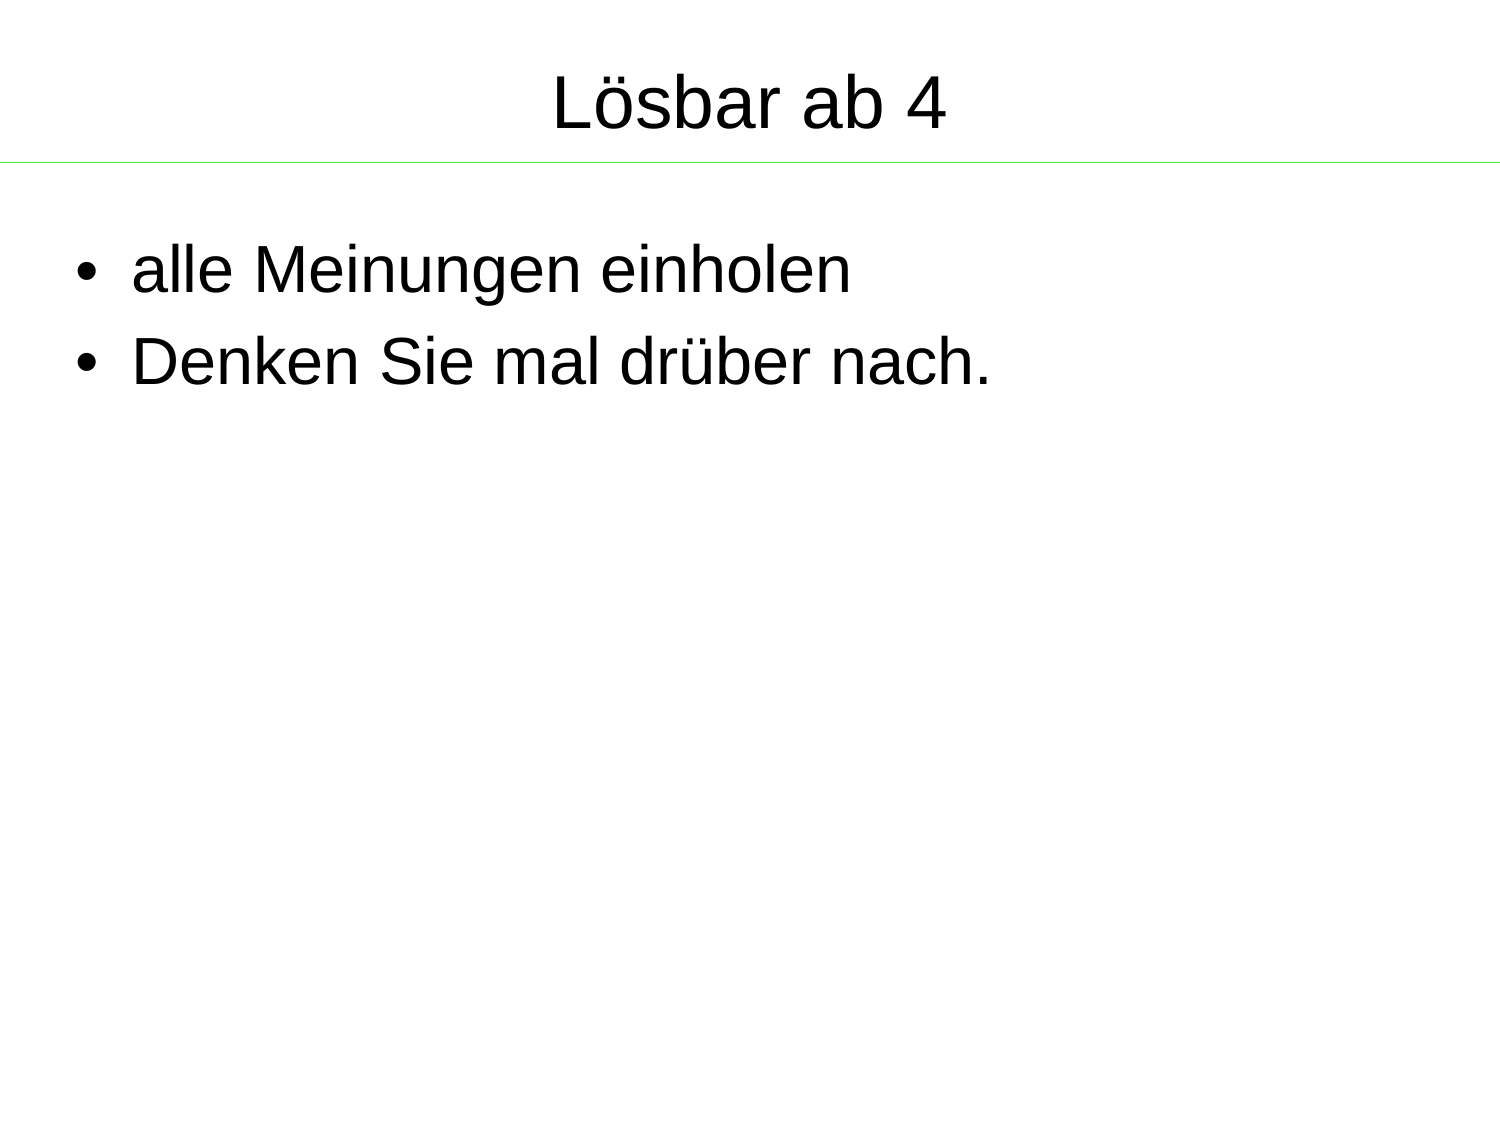

# Lösbar ab 4
alle Meinungen einholen
Denken Sie mal drüber nach.